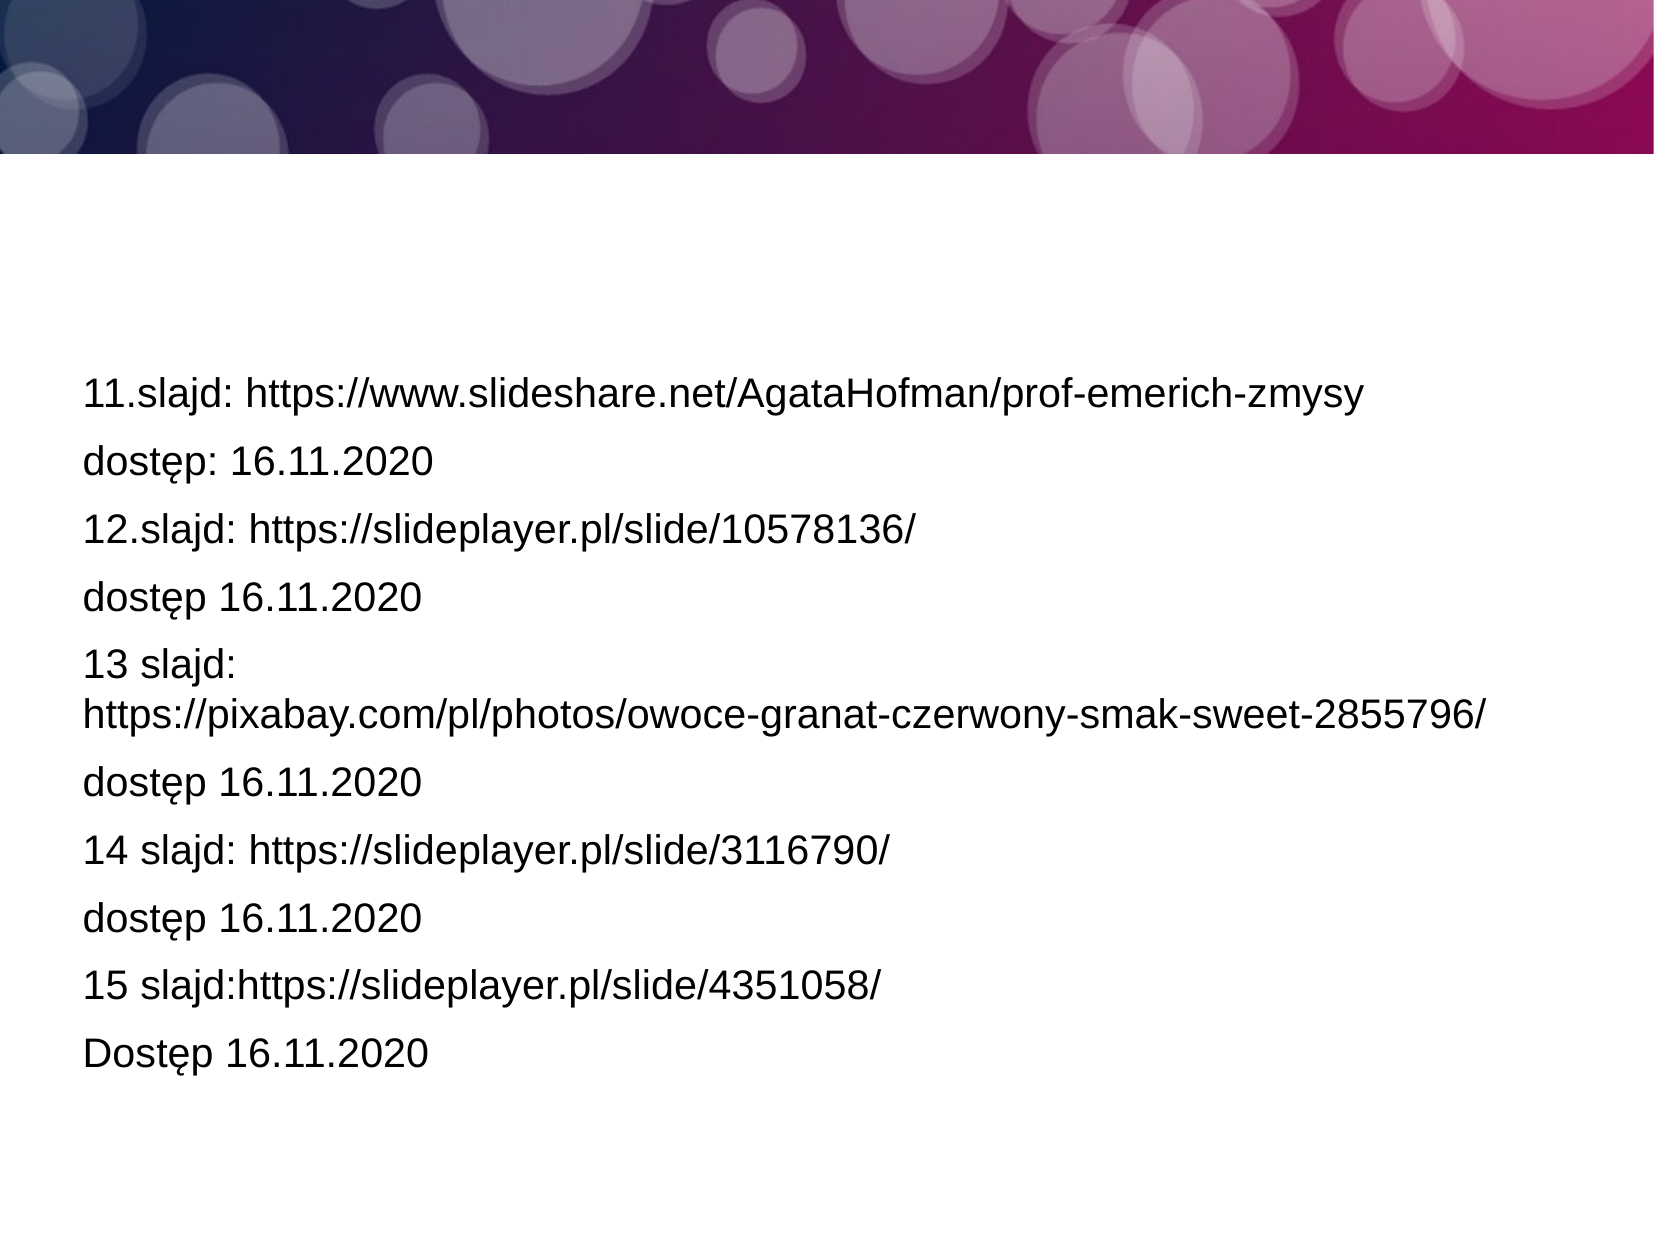

#
11.slajd: https://www.slideshare.net/AgataHofman/prof-emerich-zmysy
dostęp: 16.11.2020
12.slajd: https://slideplayer.pl/slide/10578136/
dostęp 16.11.2020
13 slajd: https://pixabay.com/pl/photos/owoce-granat-czerwony-smak-sweet-2855796/
dostęp 16.11.2020
14 slajd: https://slideplayer.pl/slide/3116790/
dostęp 16.11.2020
15 slajd:https://slideplayer.pl/slide/4351058/
Dostęp 16.11.2020